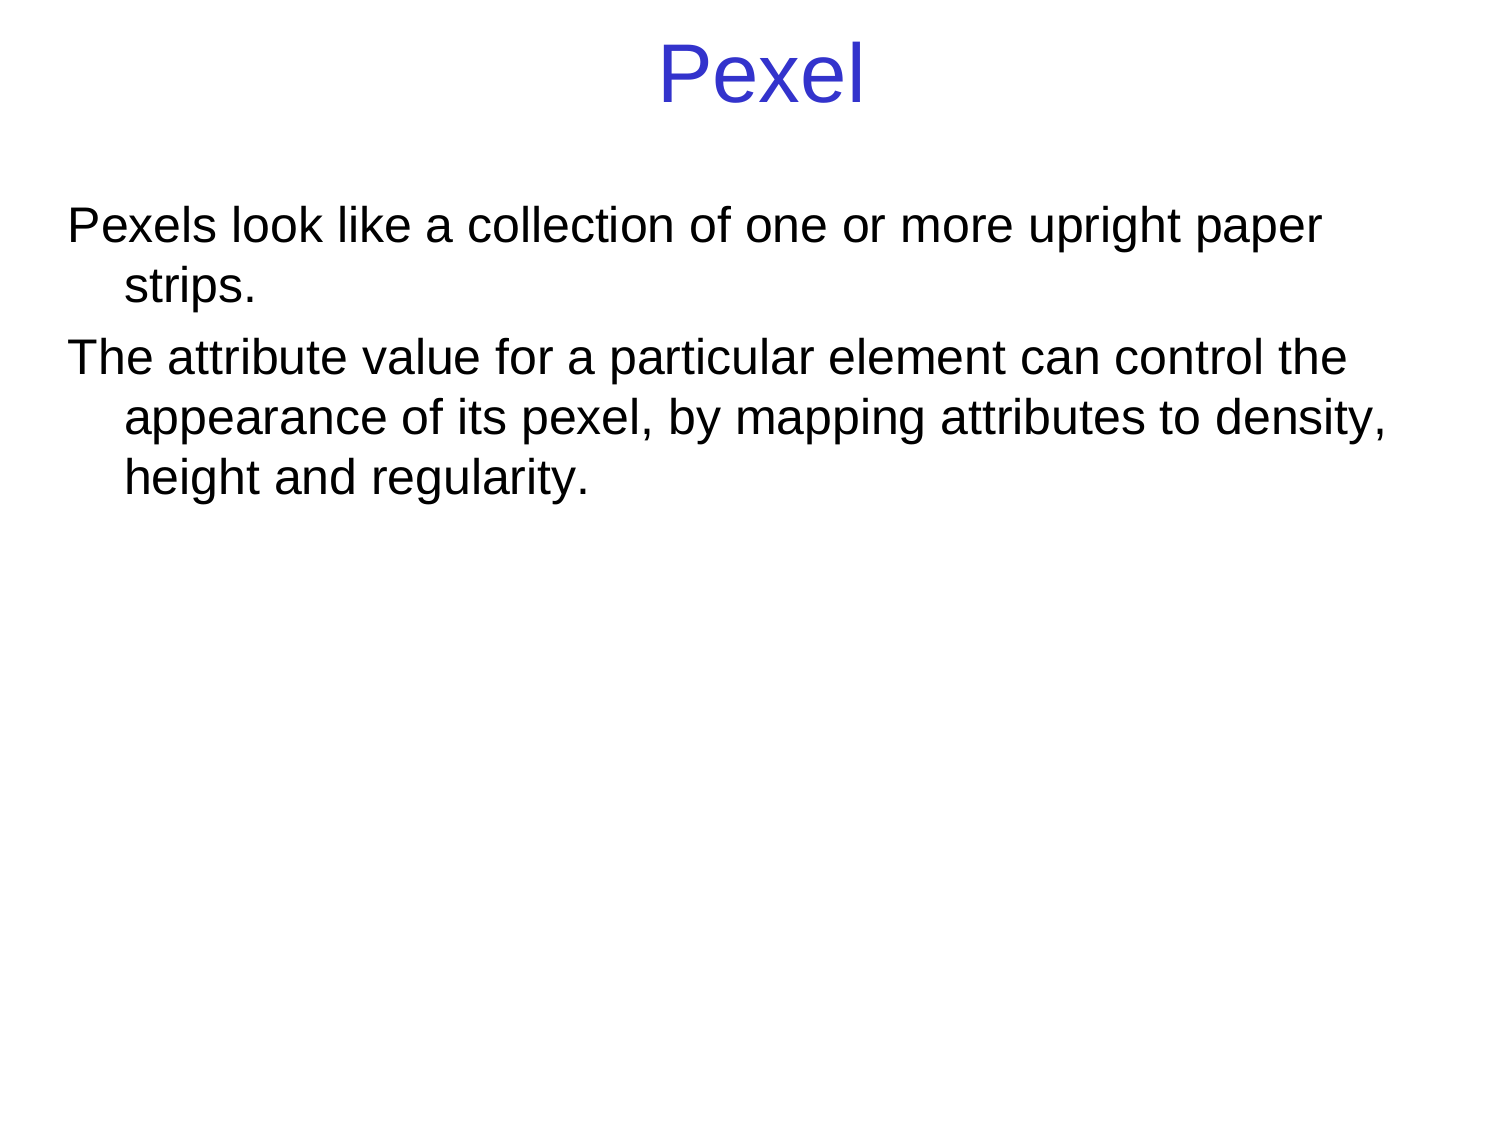

# Pexel
Pexels look like a collection of one or more upright paper strips.
The attribute value for a particular element can control the appearance of its pexel, by mapping attributes to density, height and regularity.